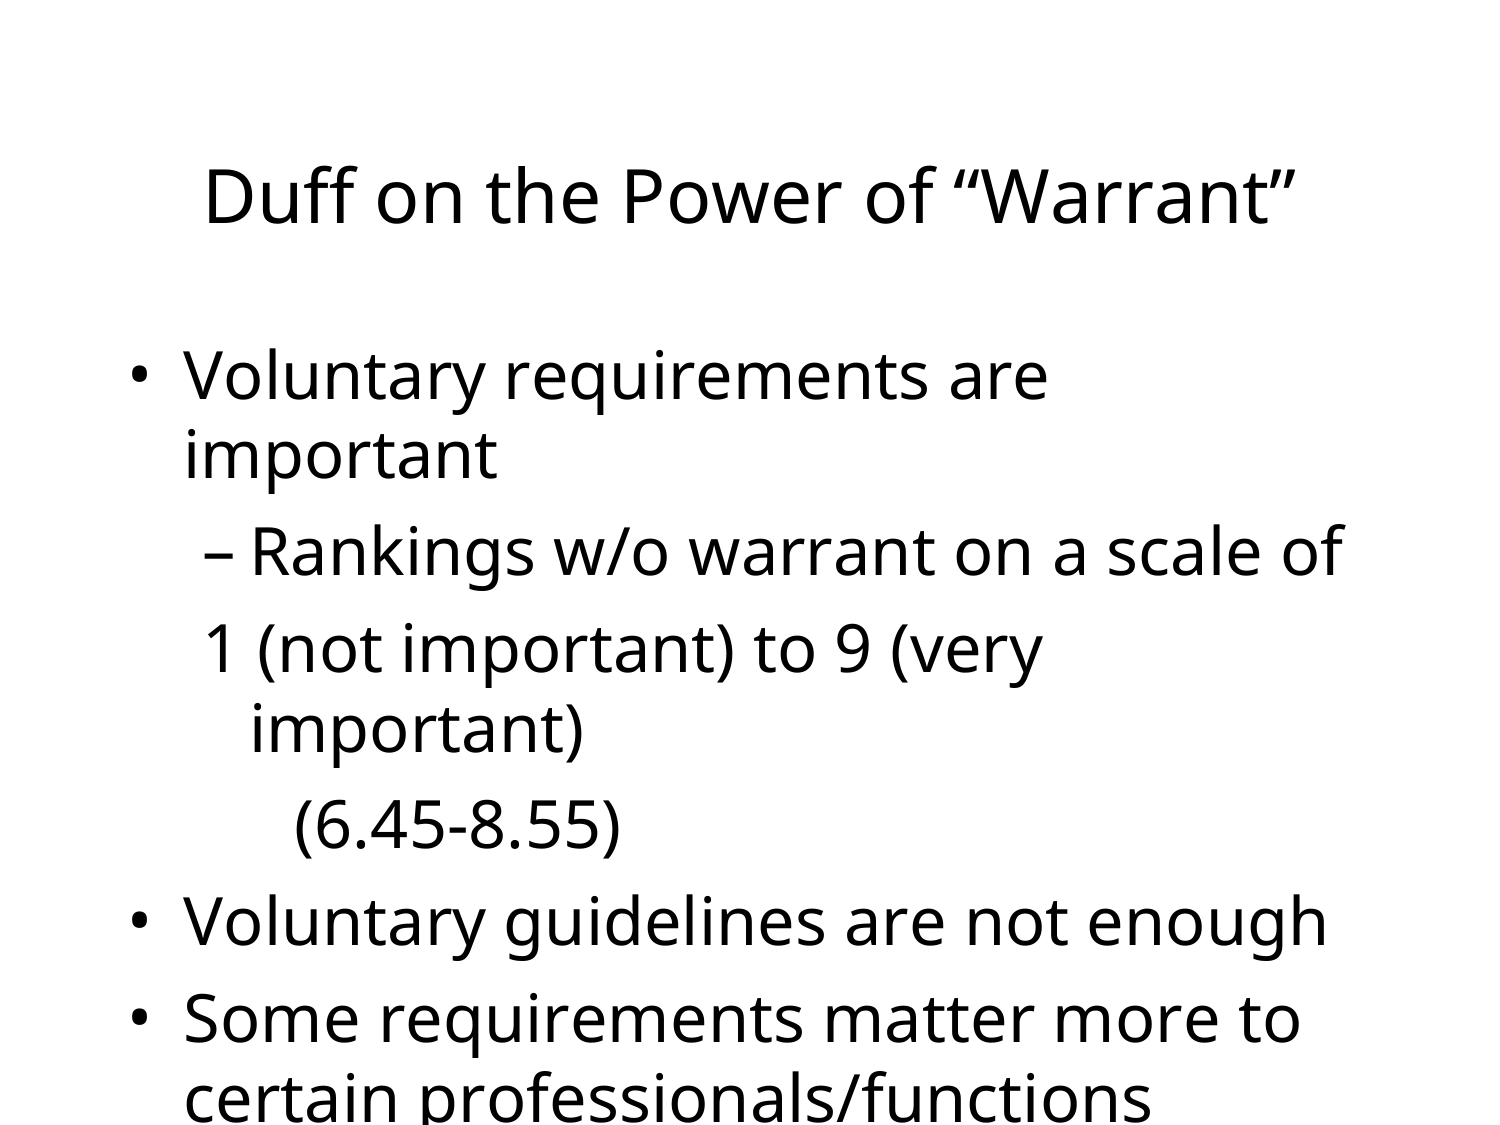

# Duff on the Power of “Warrant”
Voluntary requirements are important
Rankings w/o warrant on a scale of
1 (not important) to 9 (very important)
 (6.45-8.55)
Voluntary guidelines are not enough
Some requirements matter more to certain professionals/functions